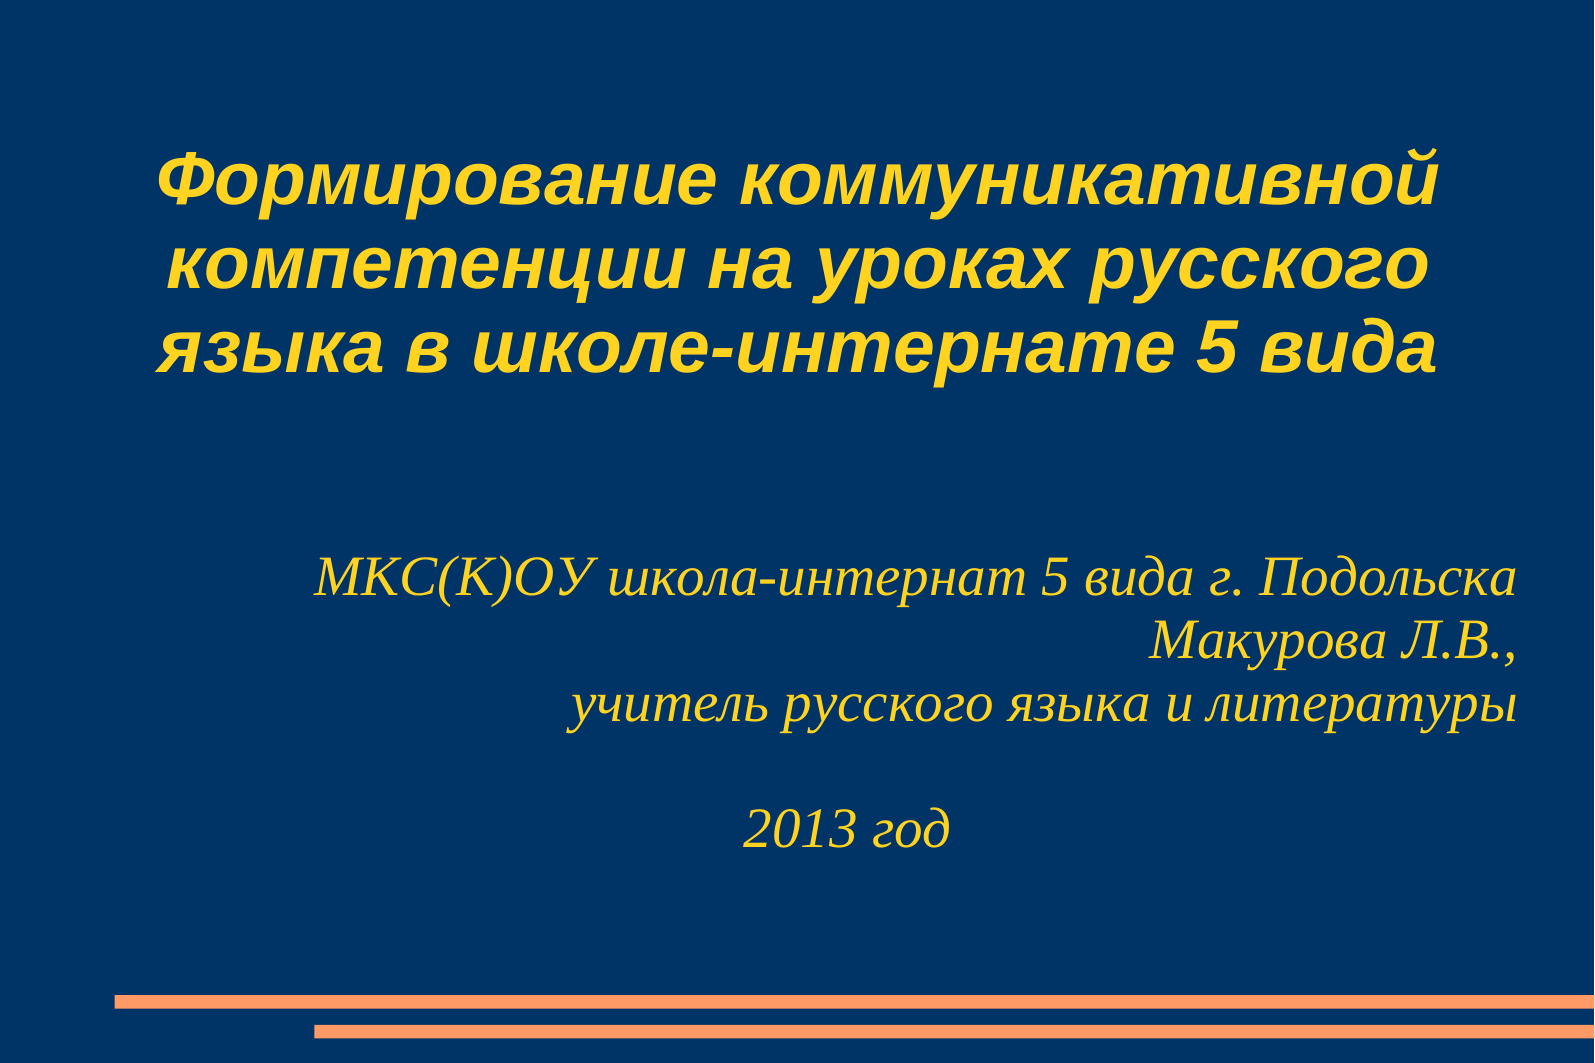

# Формирование коммуникативной компетенции на уроках русского языка в школе-интернате 5 вида
МКС(К)ОУ школа-интернат 5 вида г. Подольска Макурова Л.В.,
 учитель русского языка и литературы
2013 год